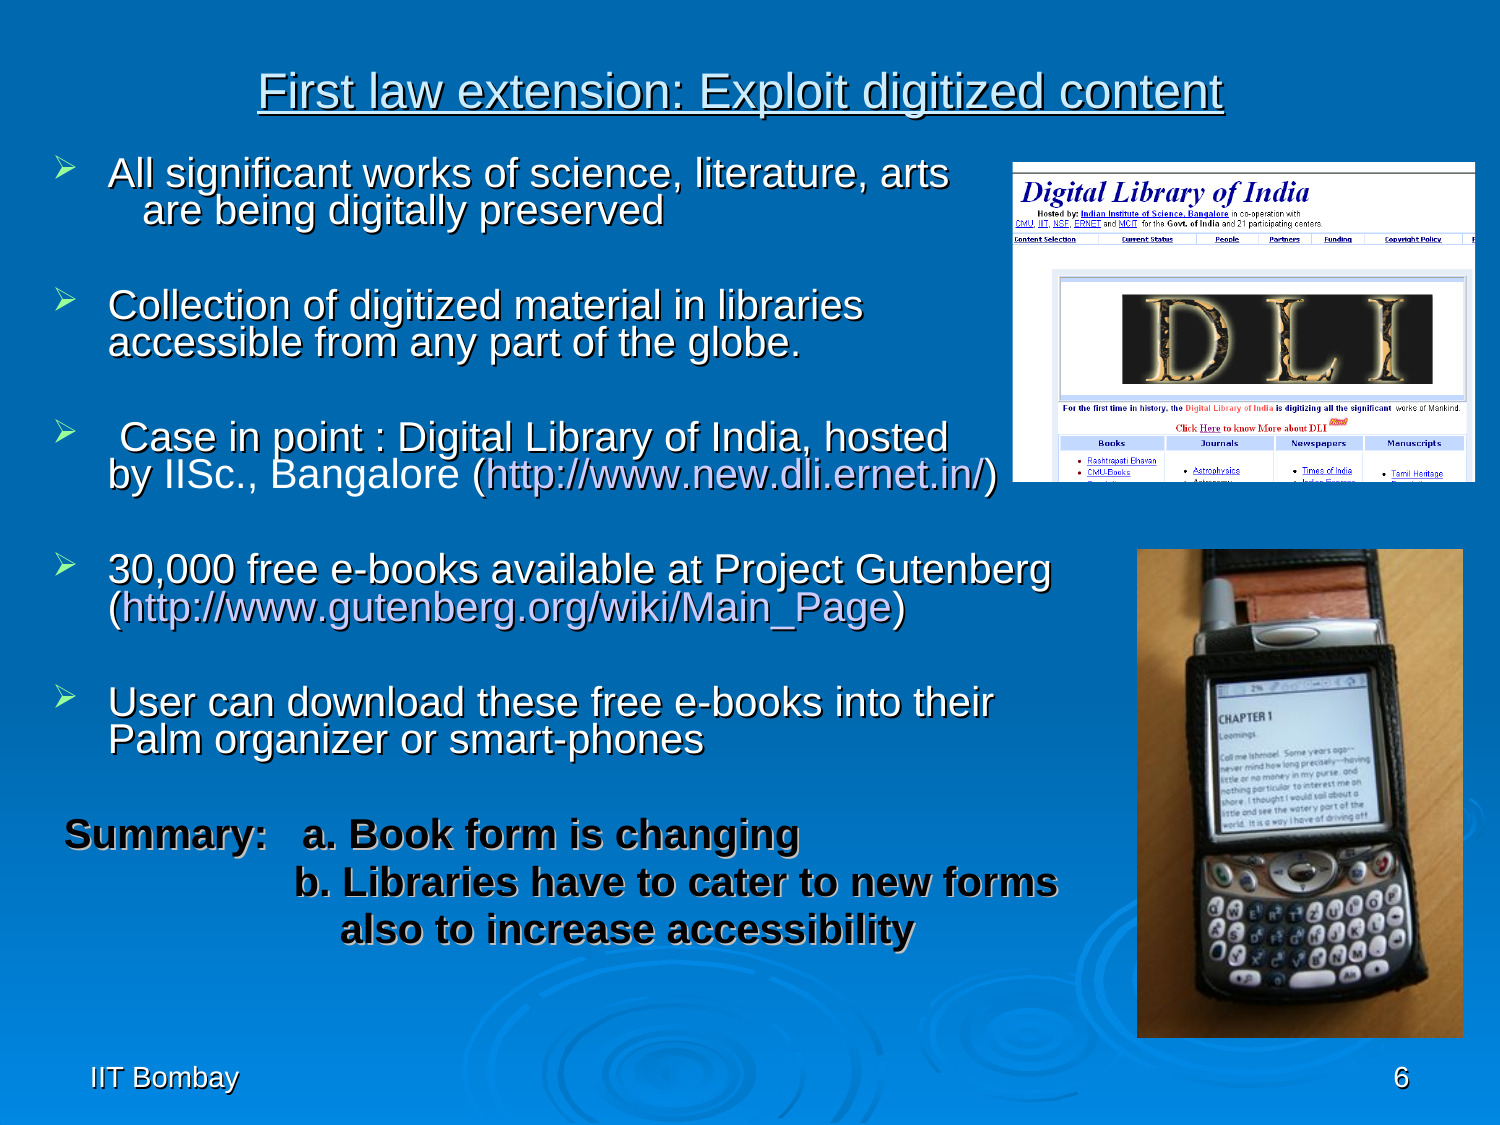

# First law extension: Exploit digitized content
All significant works of science, literature, arts are being digitally preserved
Collection of digitized material in libraries accessible from any part of the globe.
 Case in point : Digital Library of India, hosted by IISc., Bangalore (http://www.new.dli.ernet.in/)
30,000 free e-books available at Project Gutenberg (http://www.gutenberg.org/wiki/Main_Page)
User can download these free e-books into their Palm organizer or smart-phones
 Summary: a. Book form is changing
 b. Libraries have to cater to new forms
 also to increase accessibility
IIT Bombay
6